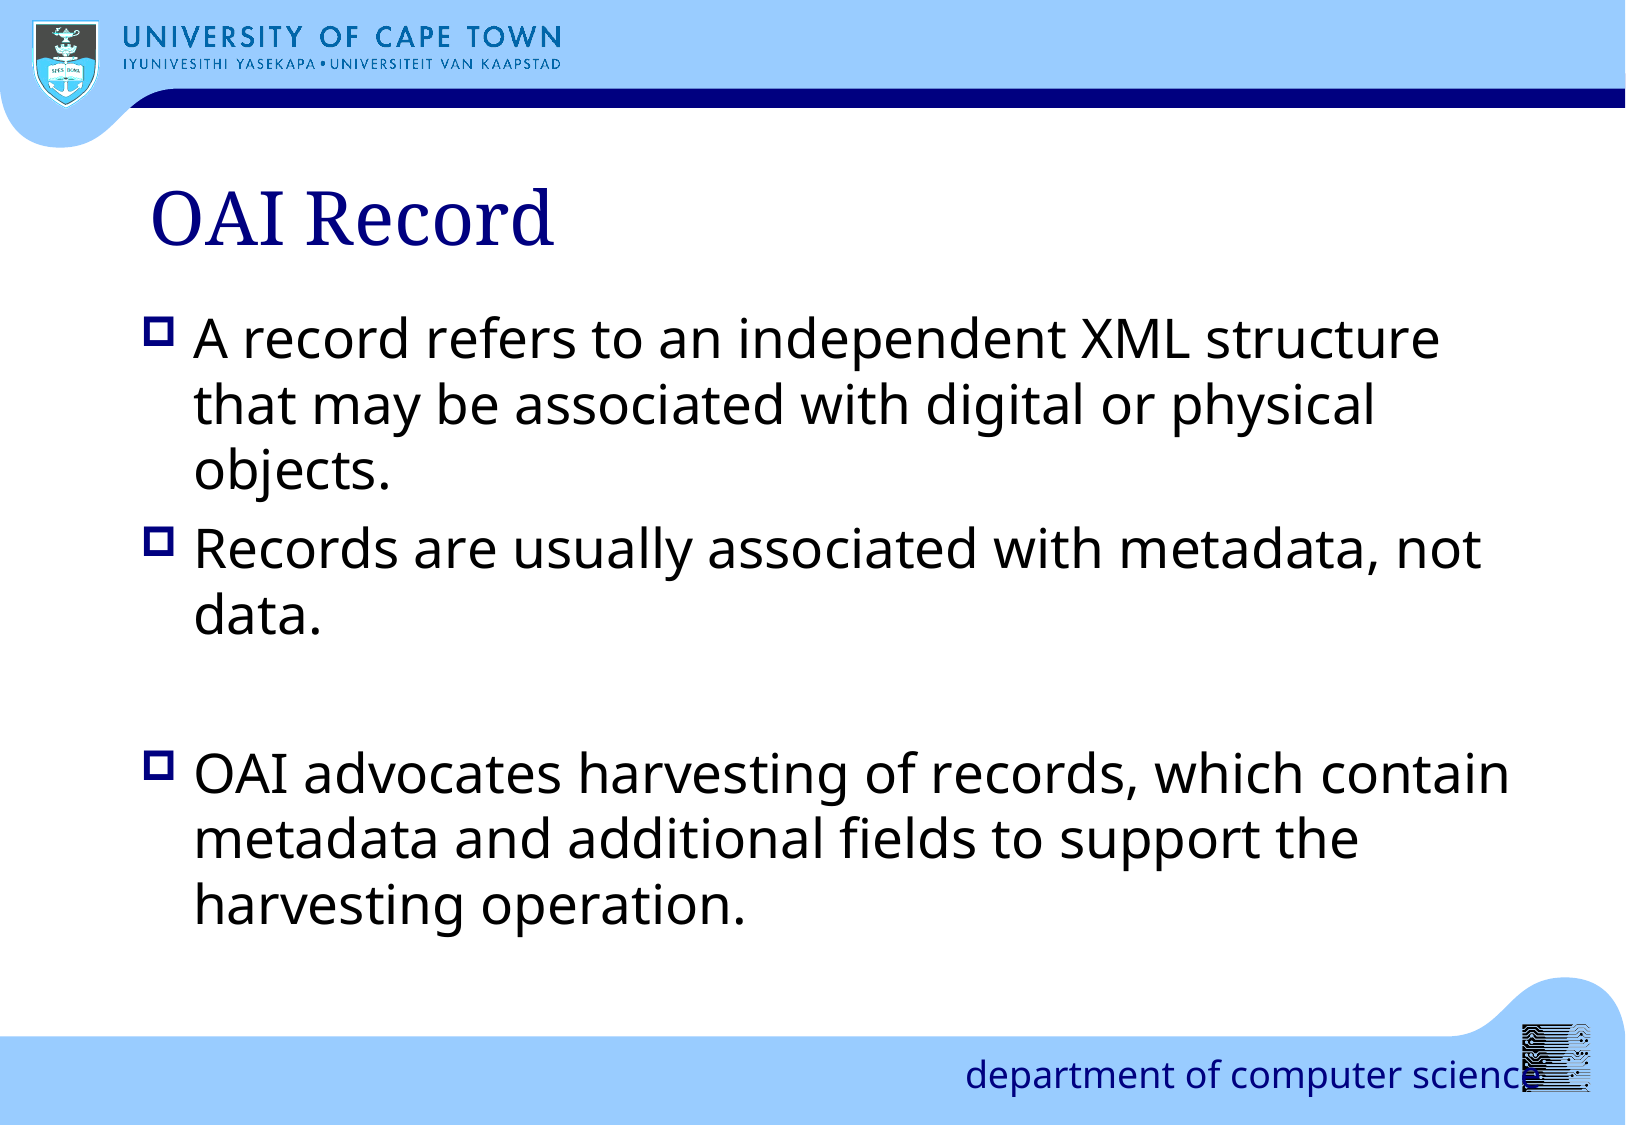

# OAI Record
A record refers to an independent XML structure that may be associated with digital or physical objects.
Records are usually associated with metadata, not data.
OAI advocates harvesting of records, which contain metadata and additional fields to support the harvesting operation.